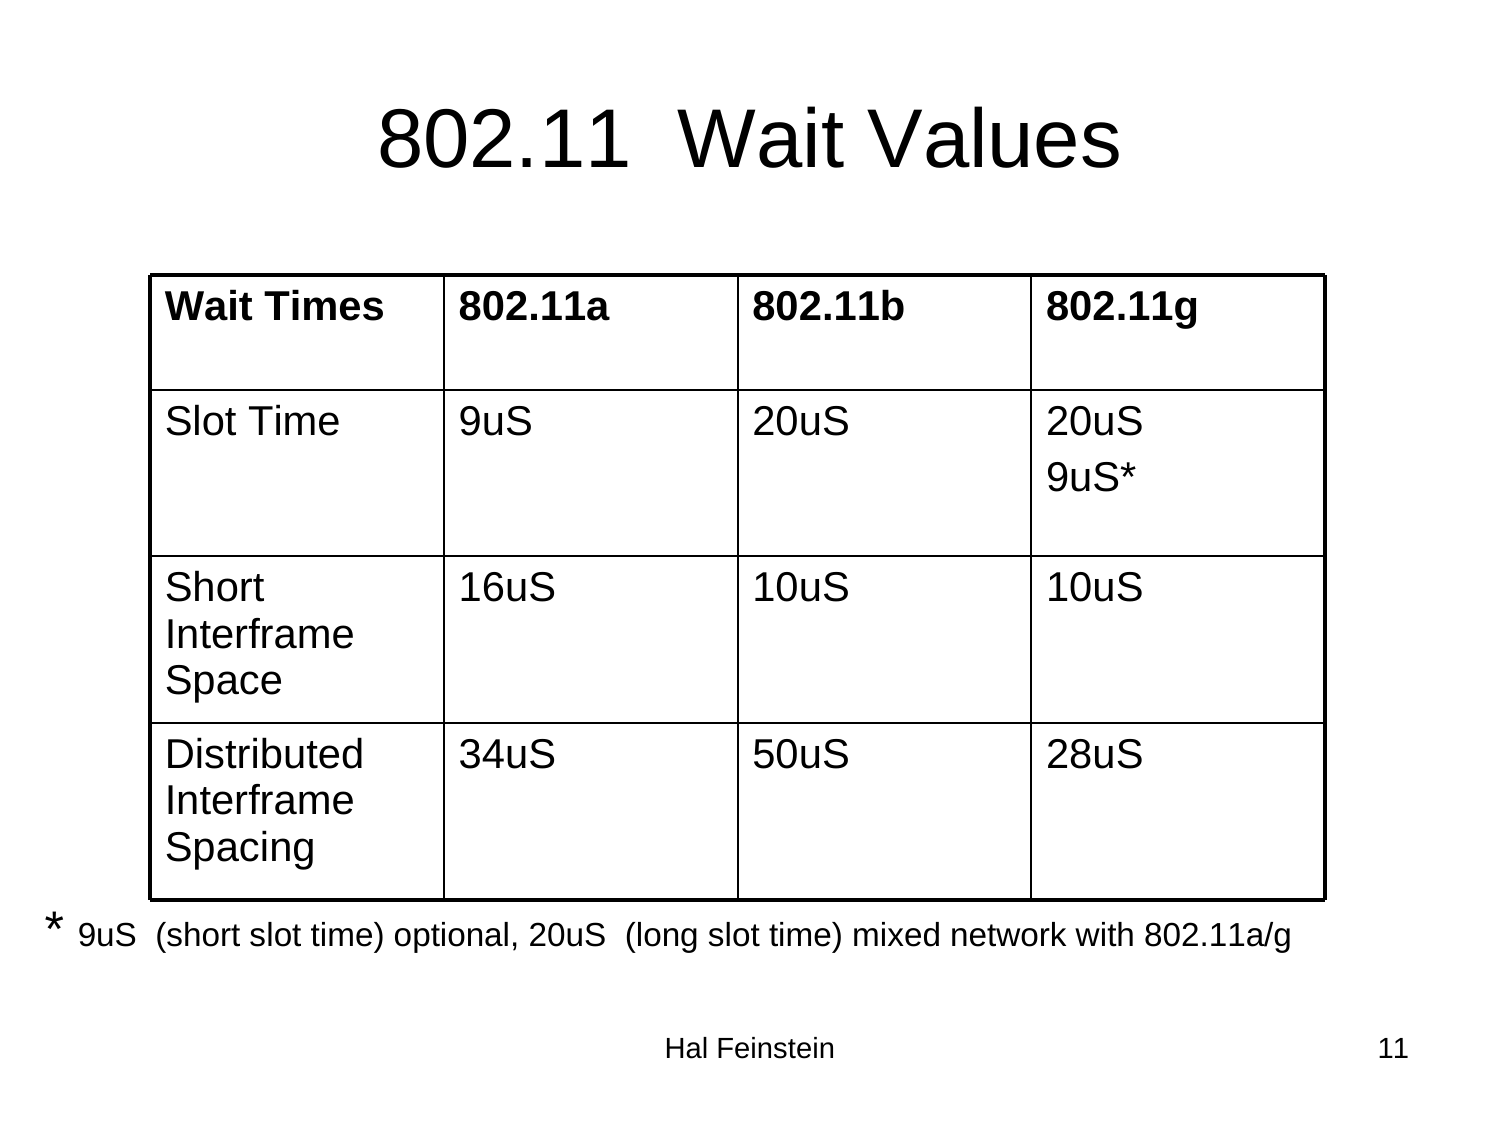

# 802.11 Wait Values
Wait Times
802.11a
802.11b
802.11g
Slot Time
9uS
20uS
20uS
9uS*
Short Interframe Space
16uS
10uS
10uS
Distributed Interframe Spacing
34uS
50uS
28uS
* 9uS (short slot time) optional, 20uS (long slot time) mixed network with 802.11a/g
Hal Feinstein
11